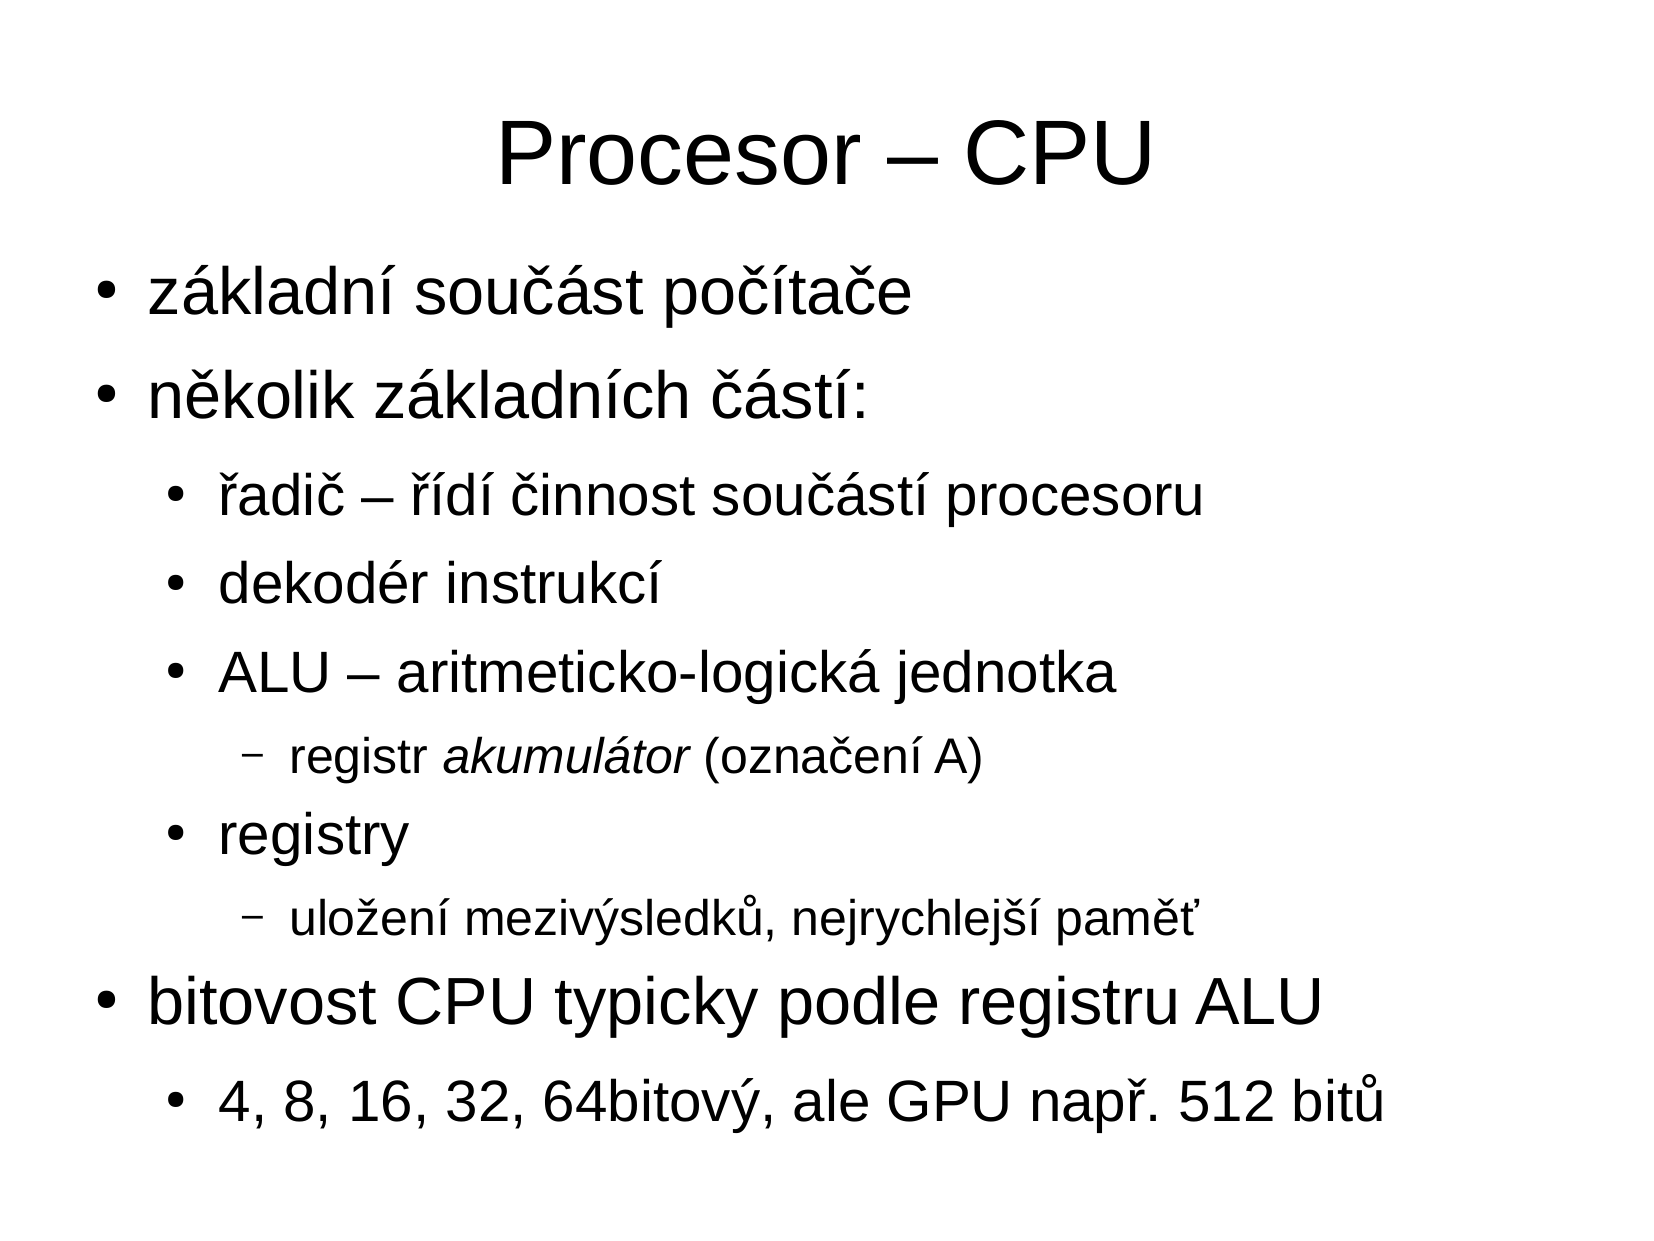

# Procesor – CPU
základní součást počítače
několik základních částí:
řadič – řídí činnost součástí procesoru
dekodér instrukcí
ALU – aritmeticko-logická jednotka
registr akumulátor (označení A)
registry
uložení mezivýsledků, nejrychlejší paměť
bitovost CPU typicky podle registru ALU
4, 8, 16, 32, 64bitový, ale GPU např. 512 bitů